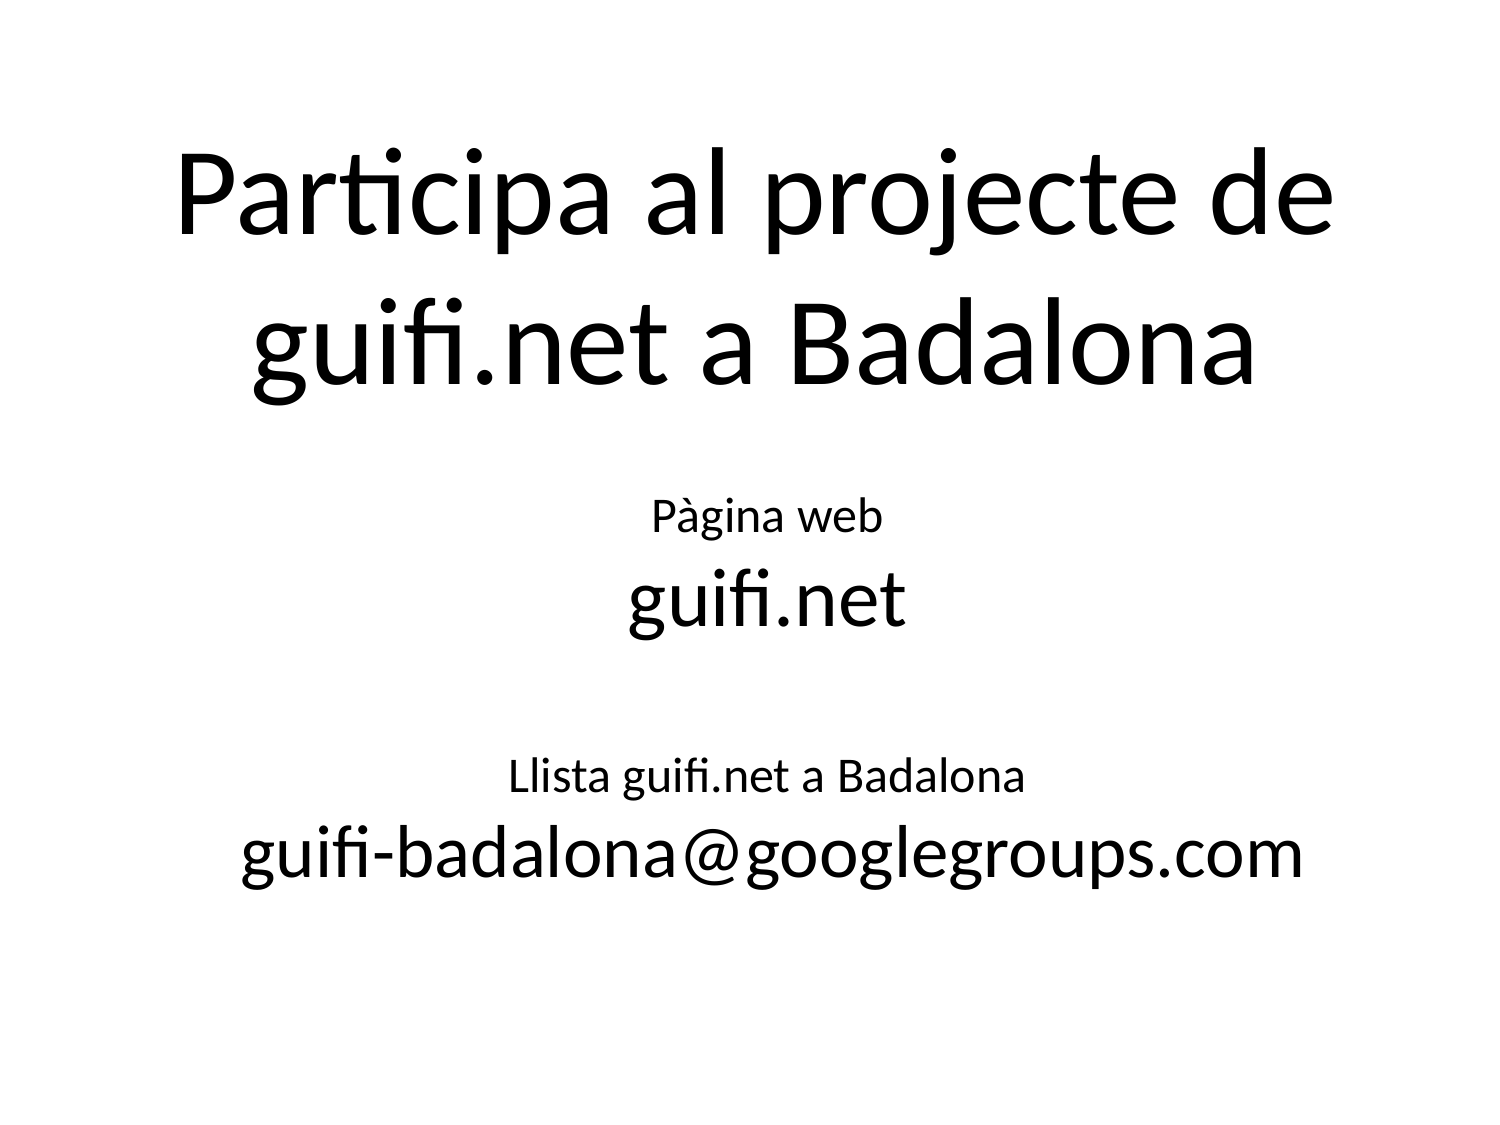

Participa al projecte de guifi.net a Badalona
Pàgina web
guifi.net
Llista guifi.net a Badalona
 guifi-badalona@googlegroups.com